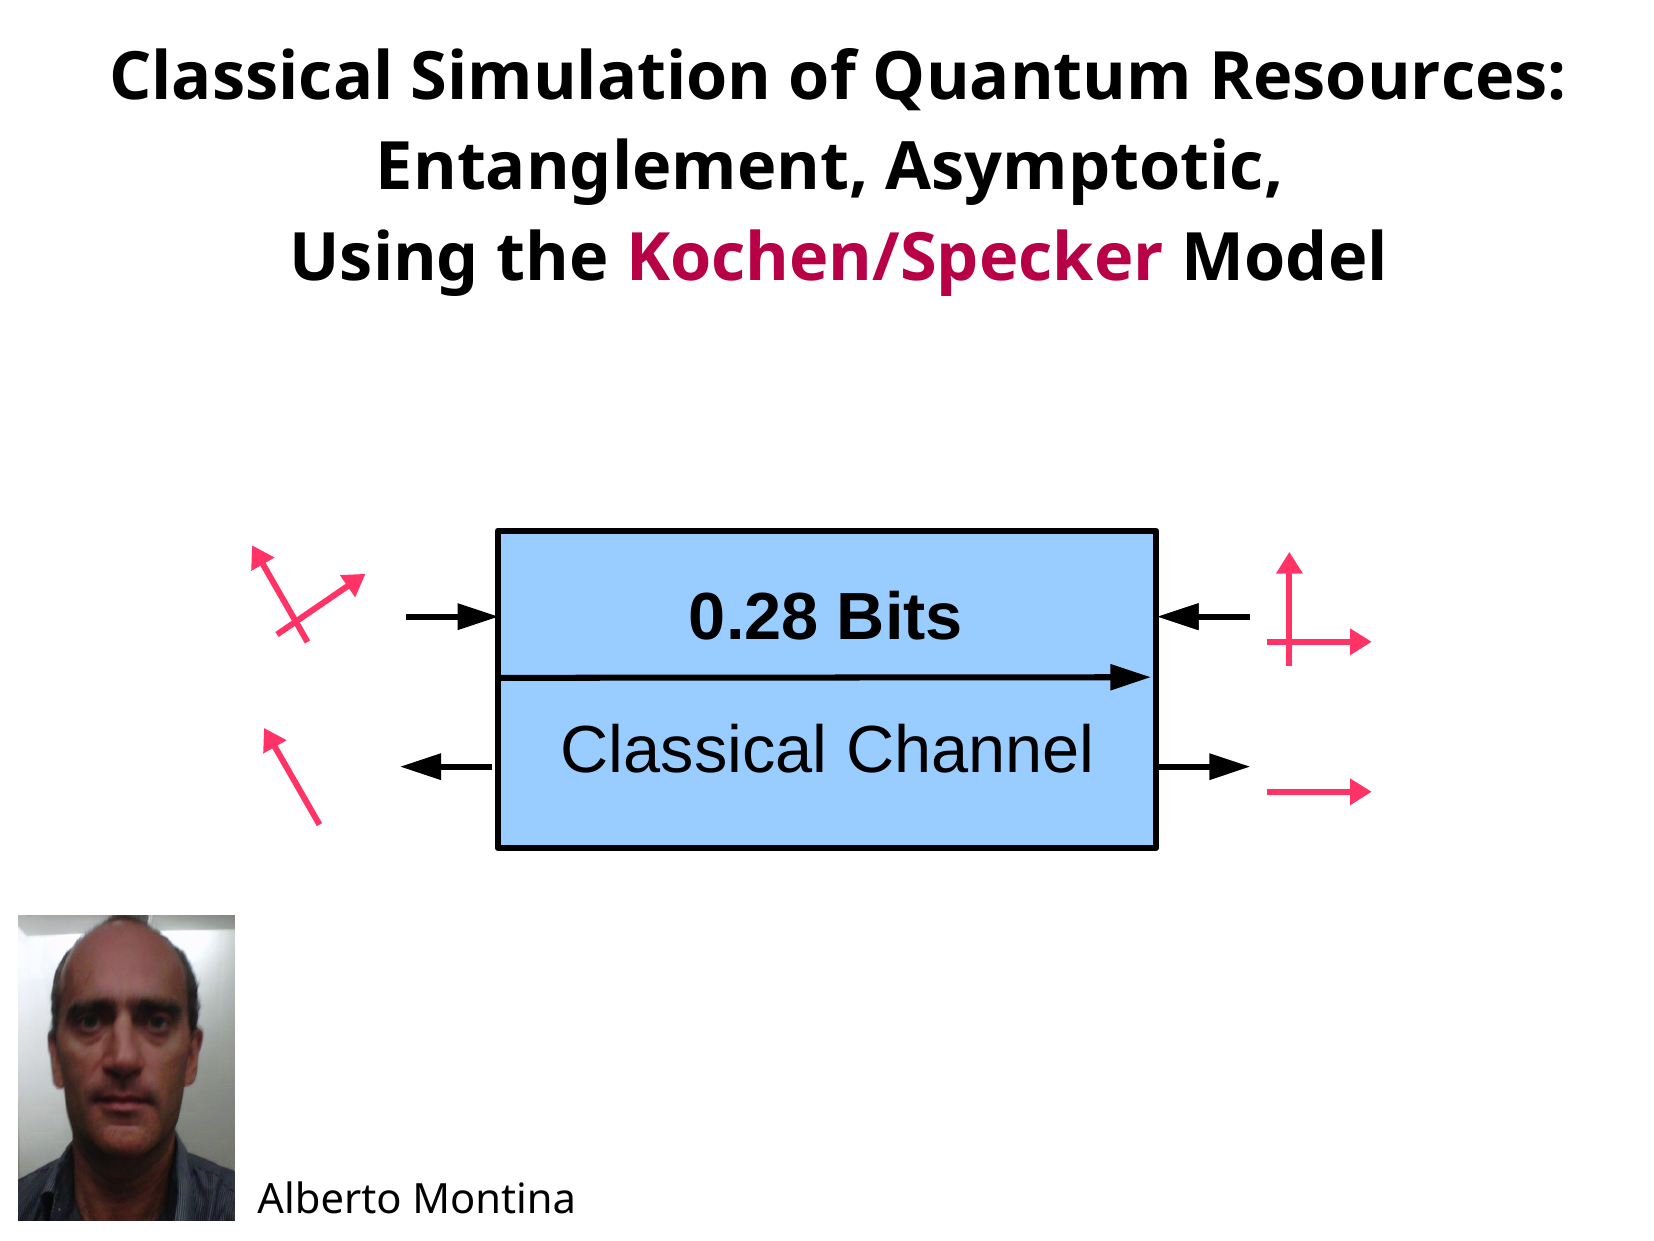

Classical Simulation of Quantum Resources:
Entanglement, Asymptotic,
Using the Kochen/Specker Model
0.28 Bits
Classical Channel
Alberto Montina